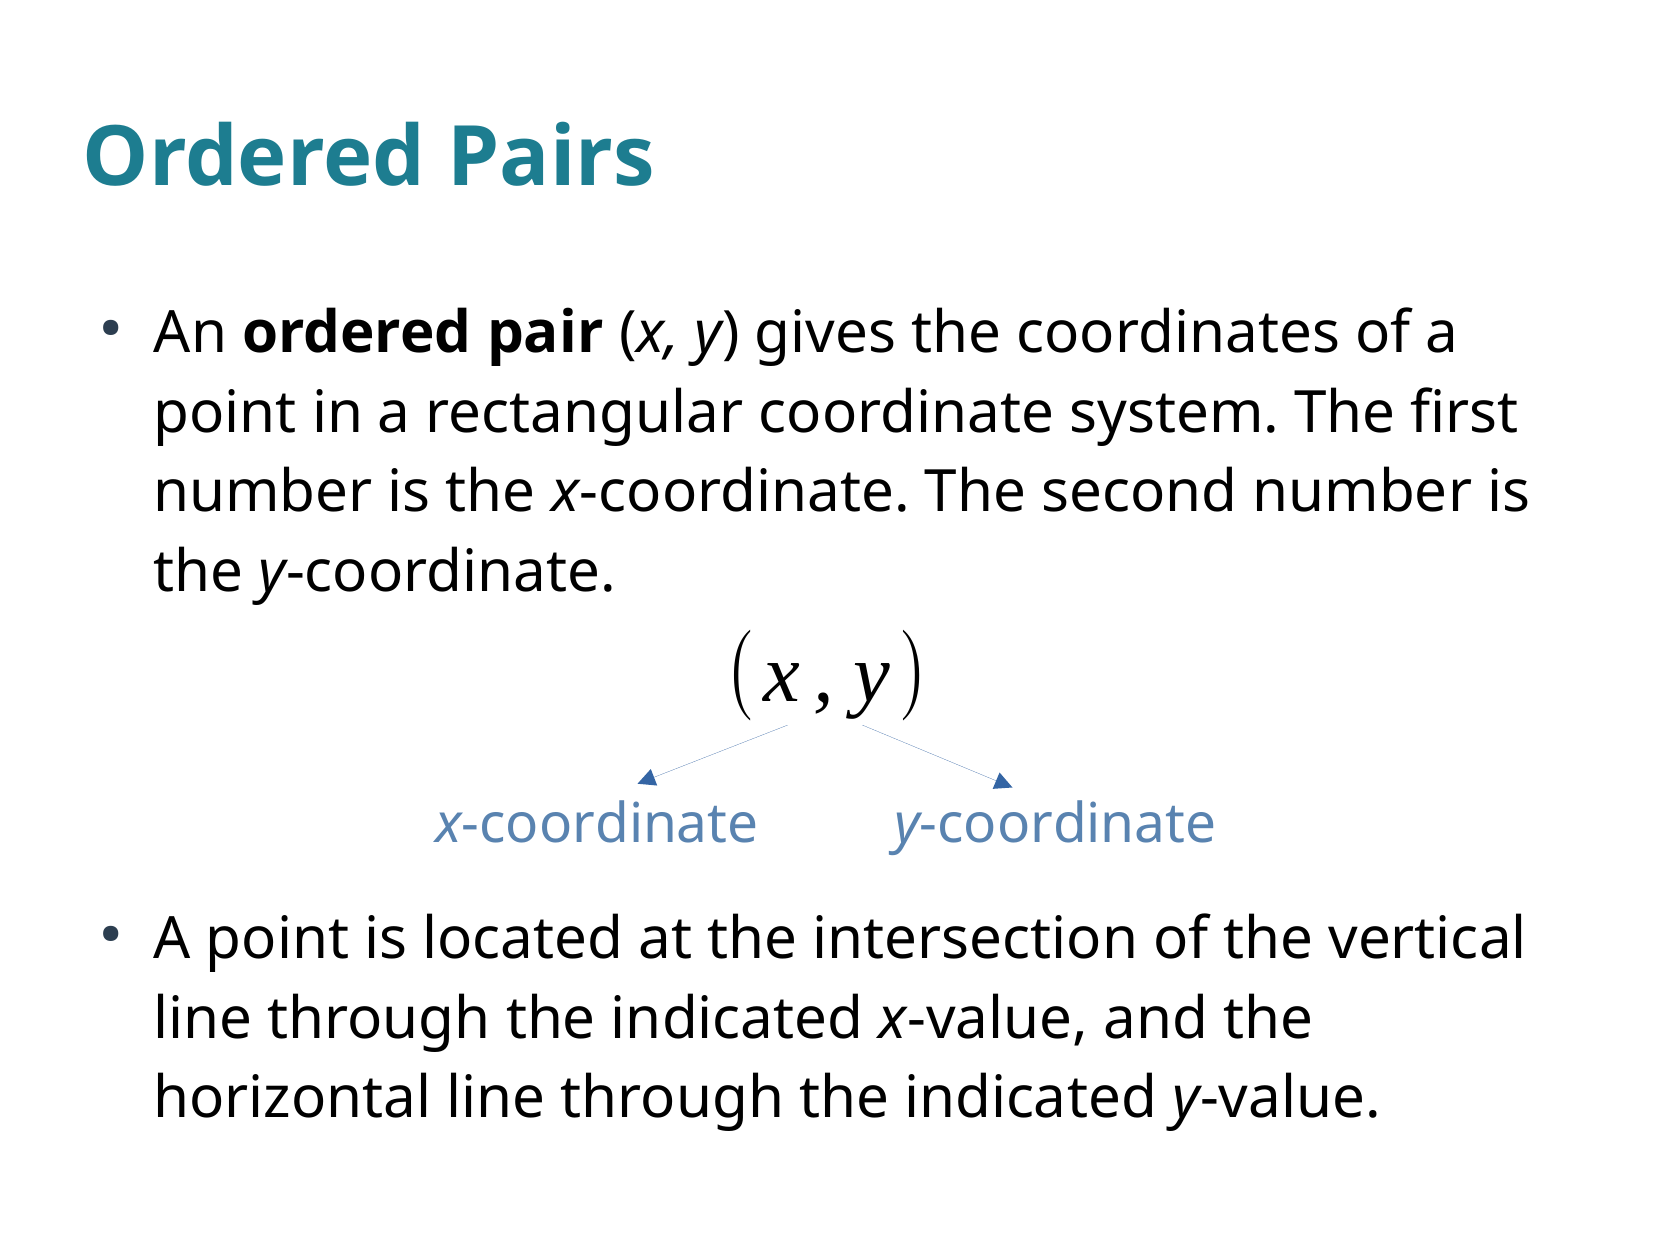

# Ordered Pairs
An ordered pair (x, y) gives the coordinates of a point in a rectangular coordinate system. The first number is the x-coordinate. The second number is the y-coordinate.
x-coordinate
y-coordinate
A point is located at the intersection of the vertical line through the indicated x-value, and the horizontal line through the indicated y-value.